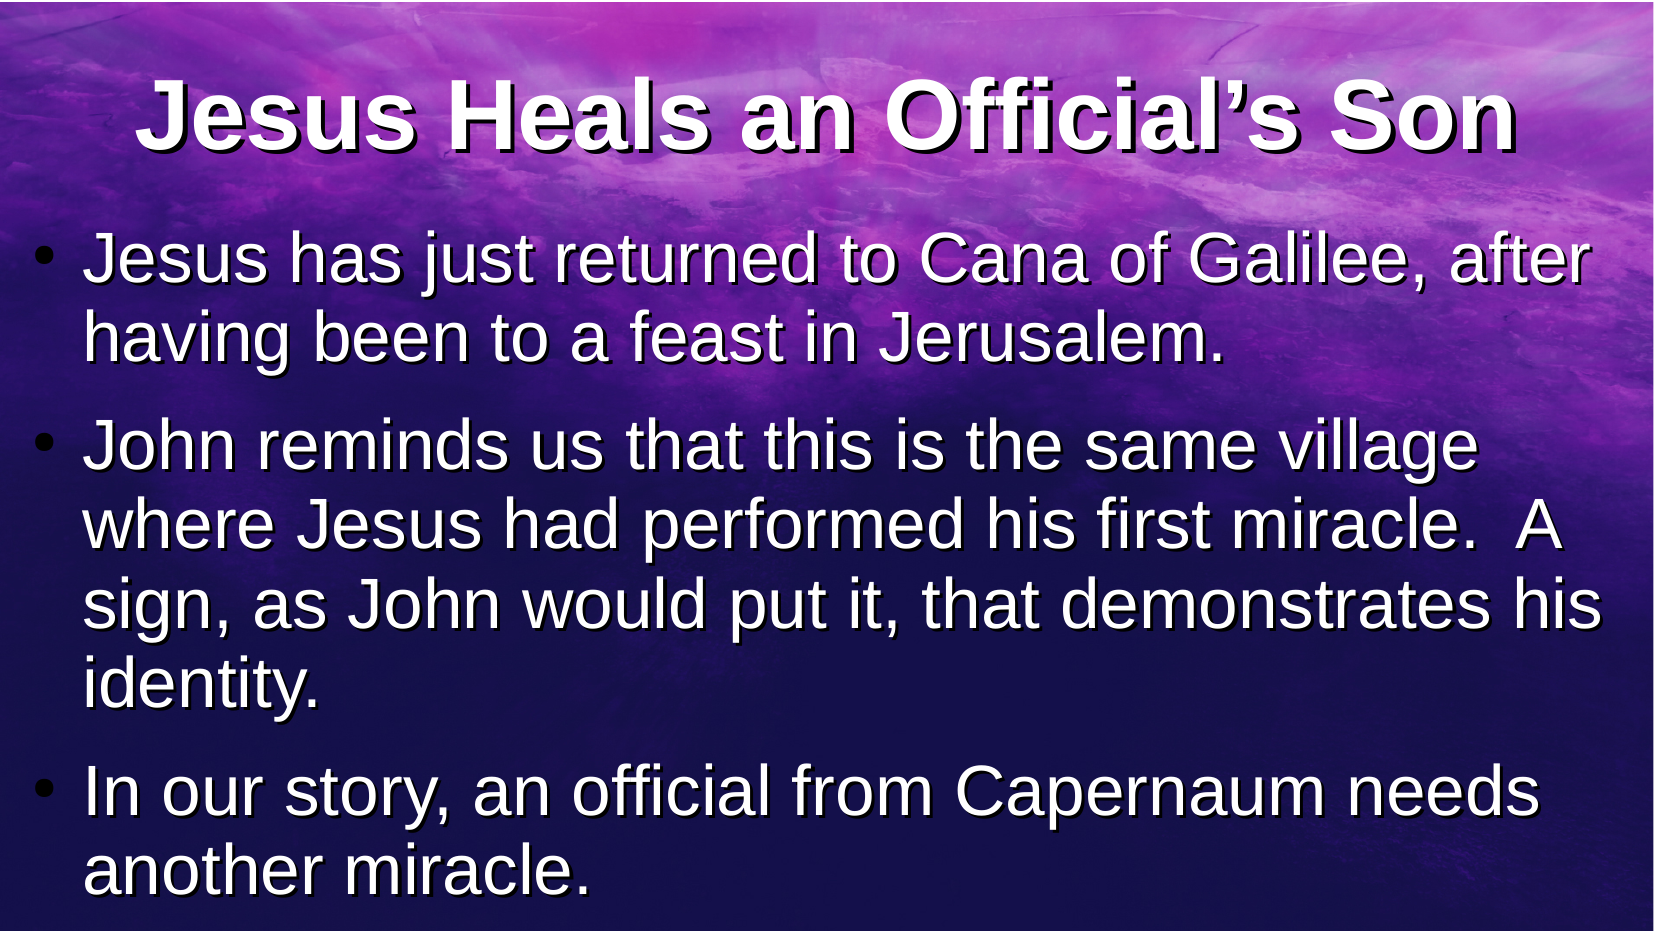

# Jesus Heals an Official’s Son
Jesus has just returned to Cana of Galilee, after having been to a feast in Jerusalem.
John reminds us that this is the same village where Jesus had performed his first miracle. A sign, as John would put it, that demonstrates his identity.
In our story, an official from Capernaum needs another miracle.